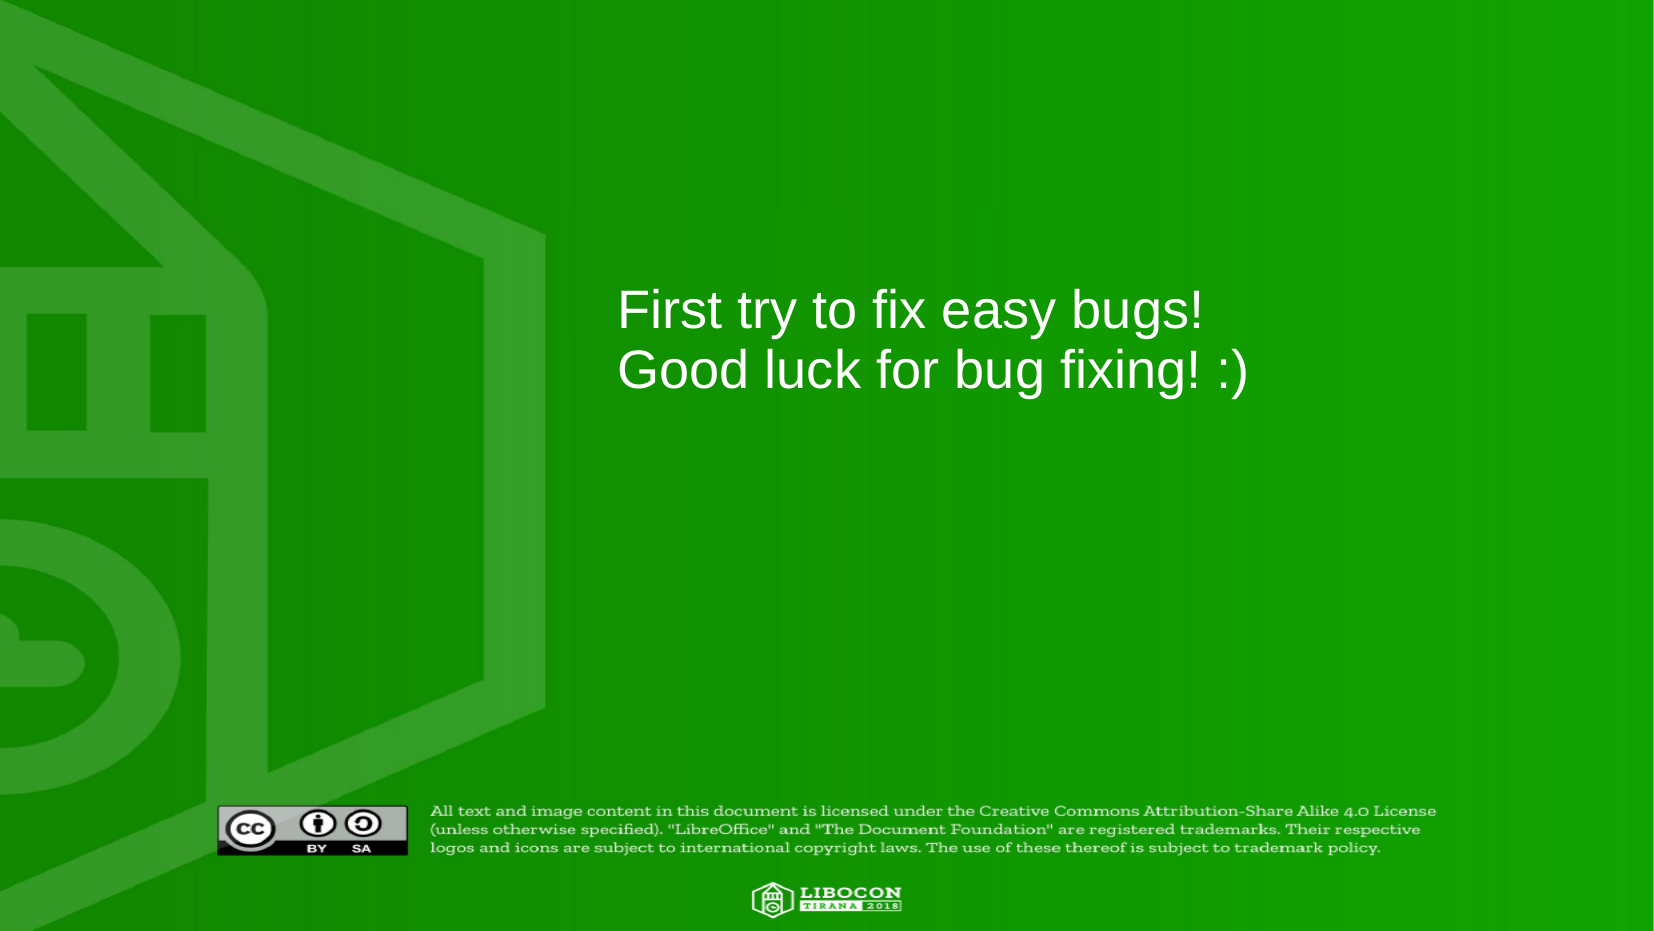

First try to fix easy bugs!
Good luck for bug fixing! :)